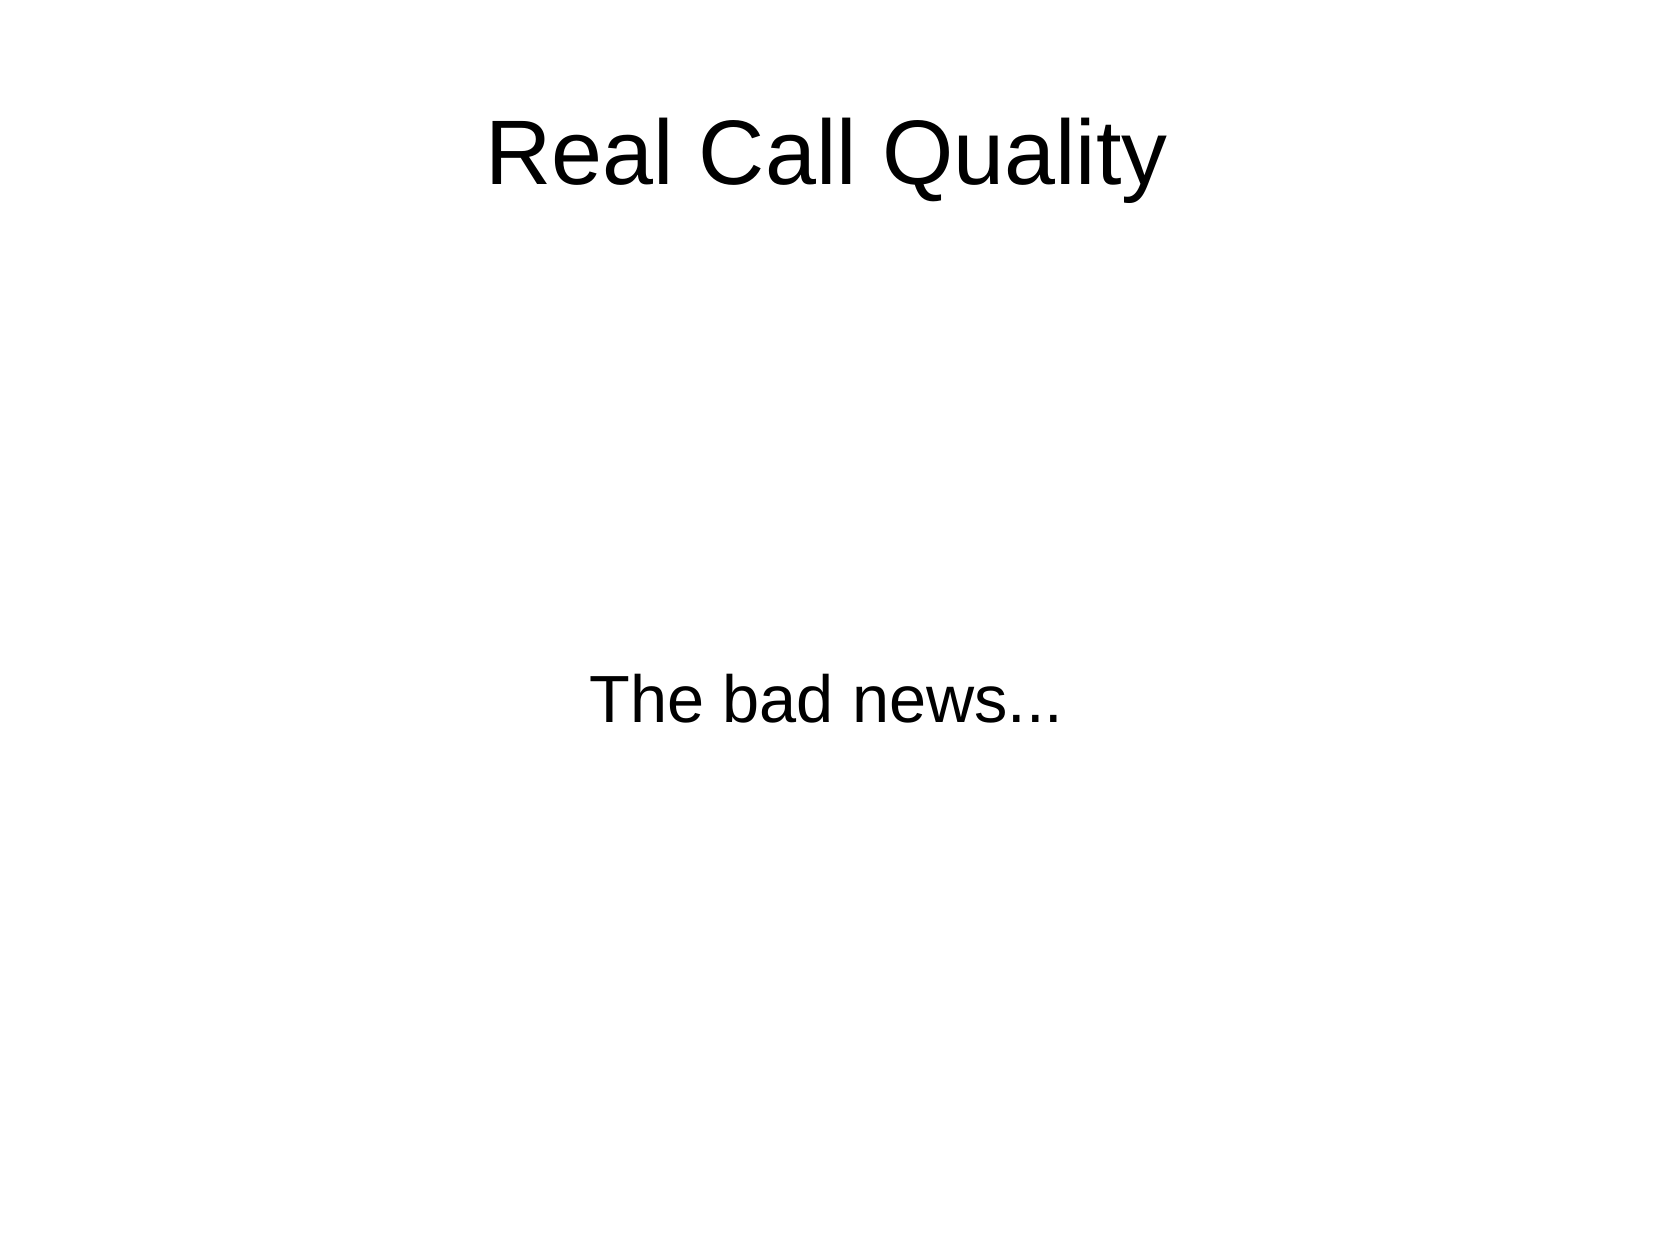

# Real Call Quality
The bad news...